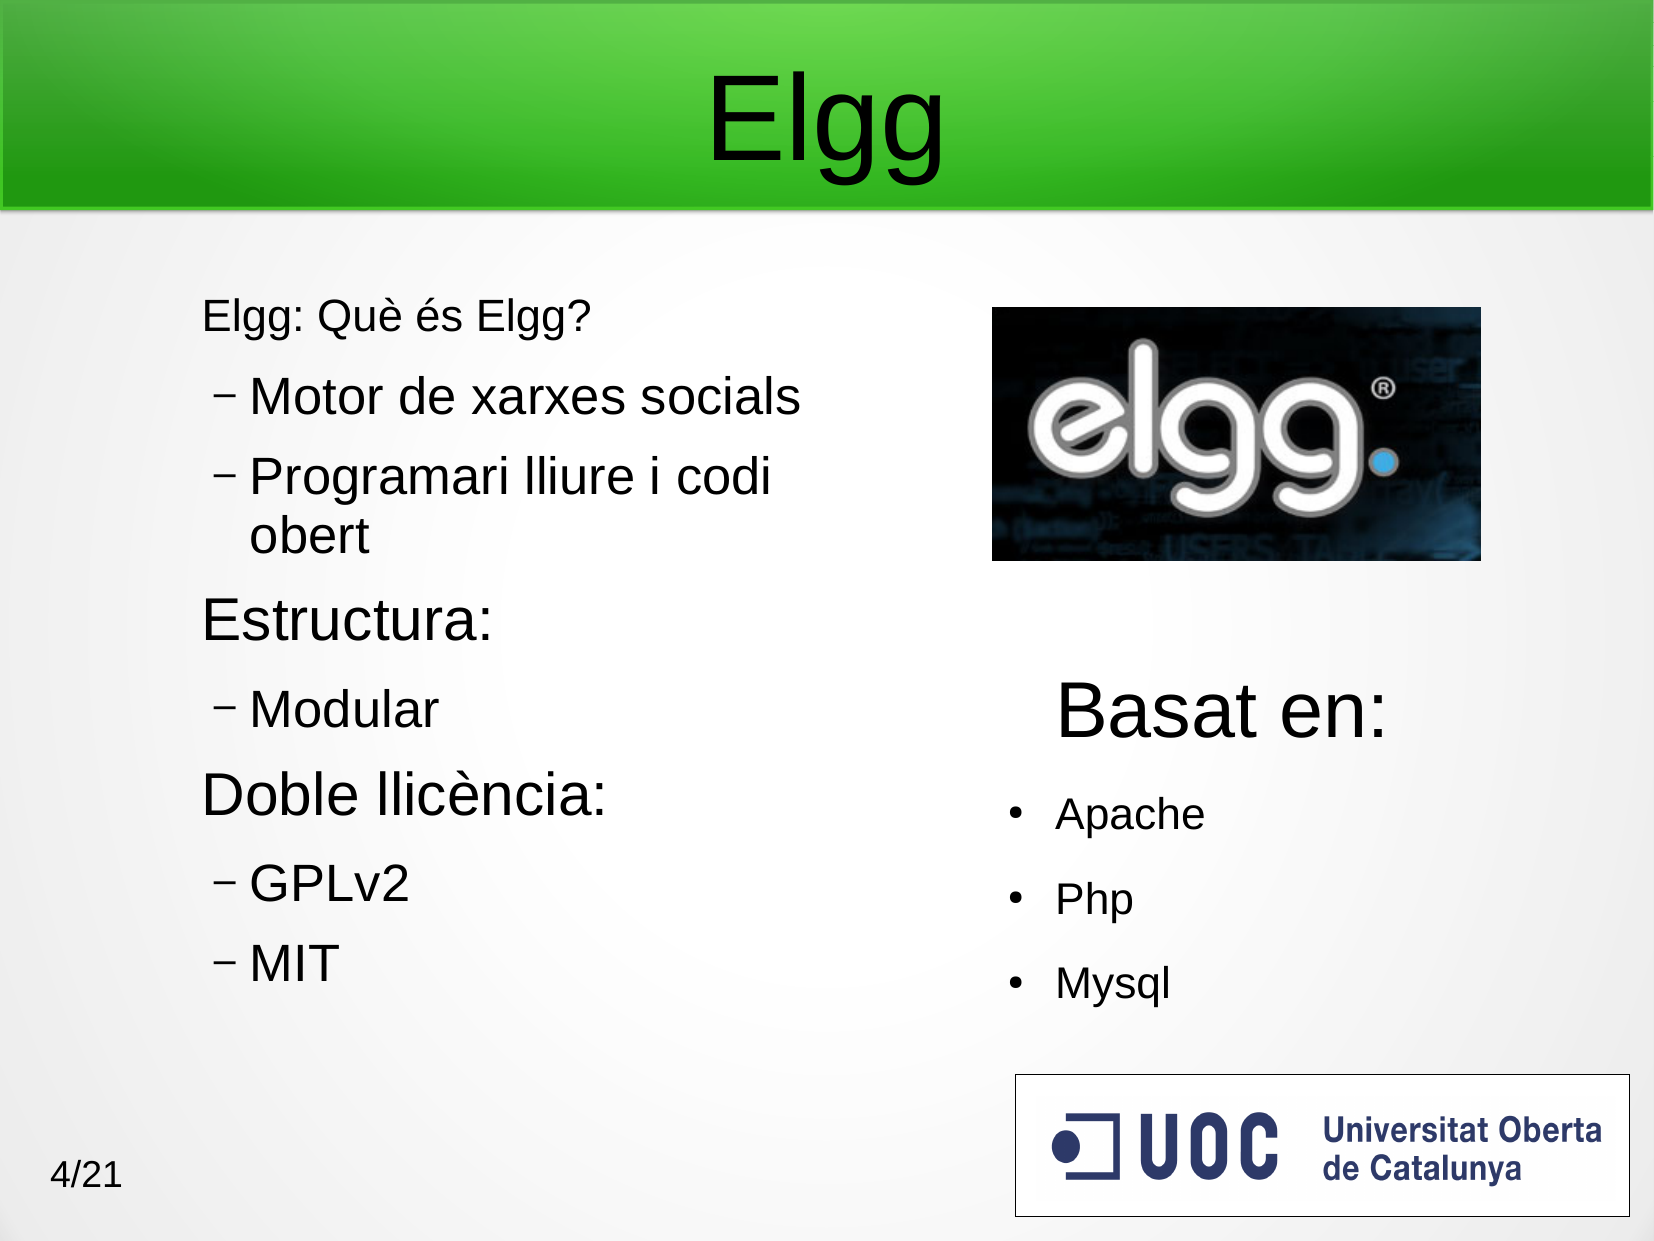

# Elgg
Elgg: Què és Elgg?
Motor de xarxes socials
Programari lliure i codi obert
Estructura:
Modular
Doble llicència:
GPLv2
MIT
Basat en:
Apache
Php
Mysql